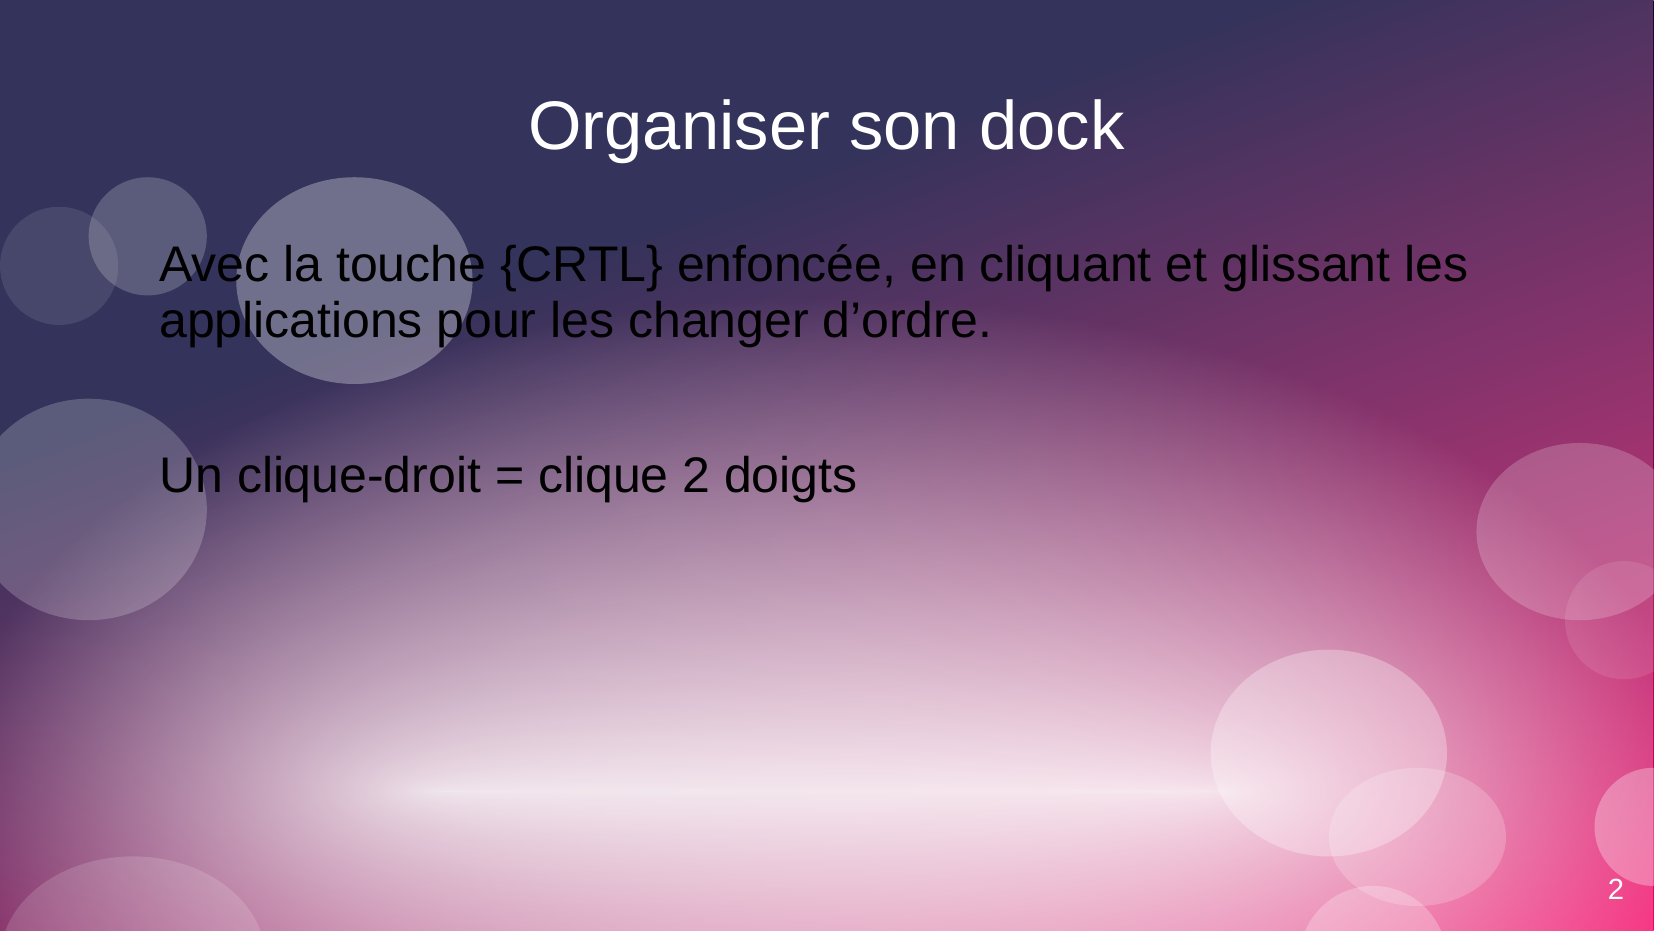

# Organiser son dock
Avec la touche {CRTL} enfoncée, en cliquant et glissant les applications pour les changer d’ordre.
Un clique-droit = clique 2 doigts